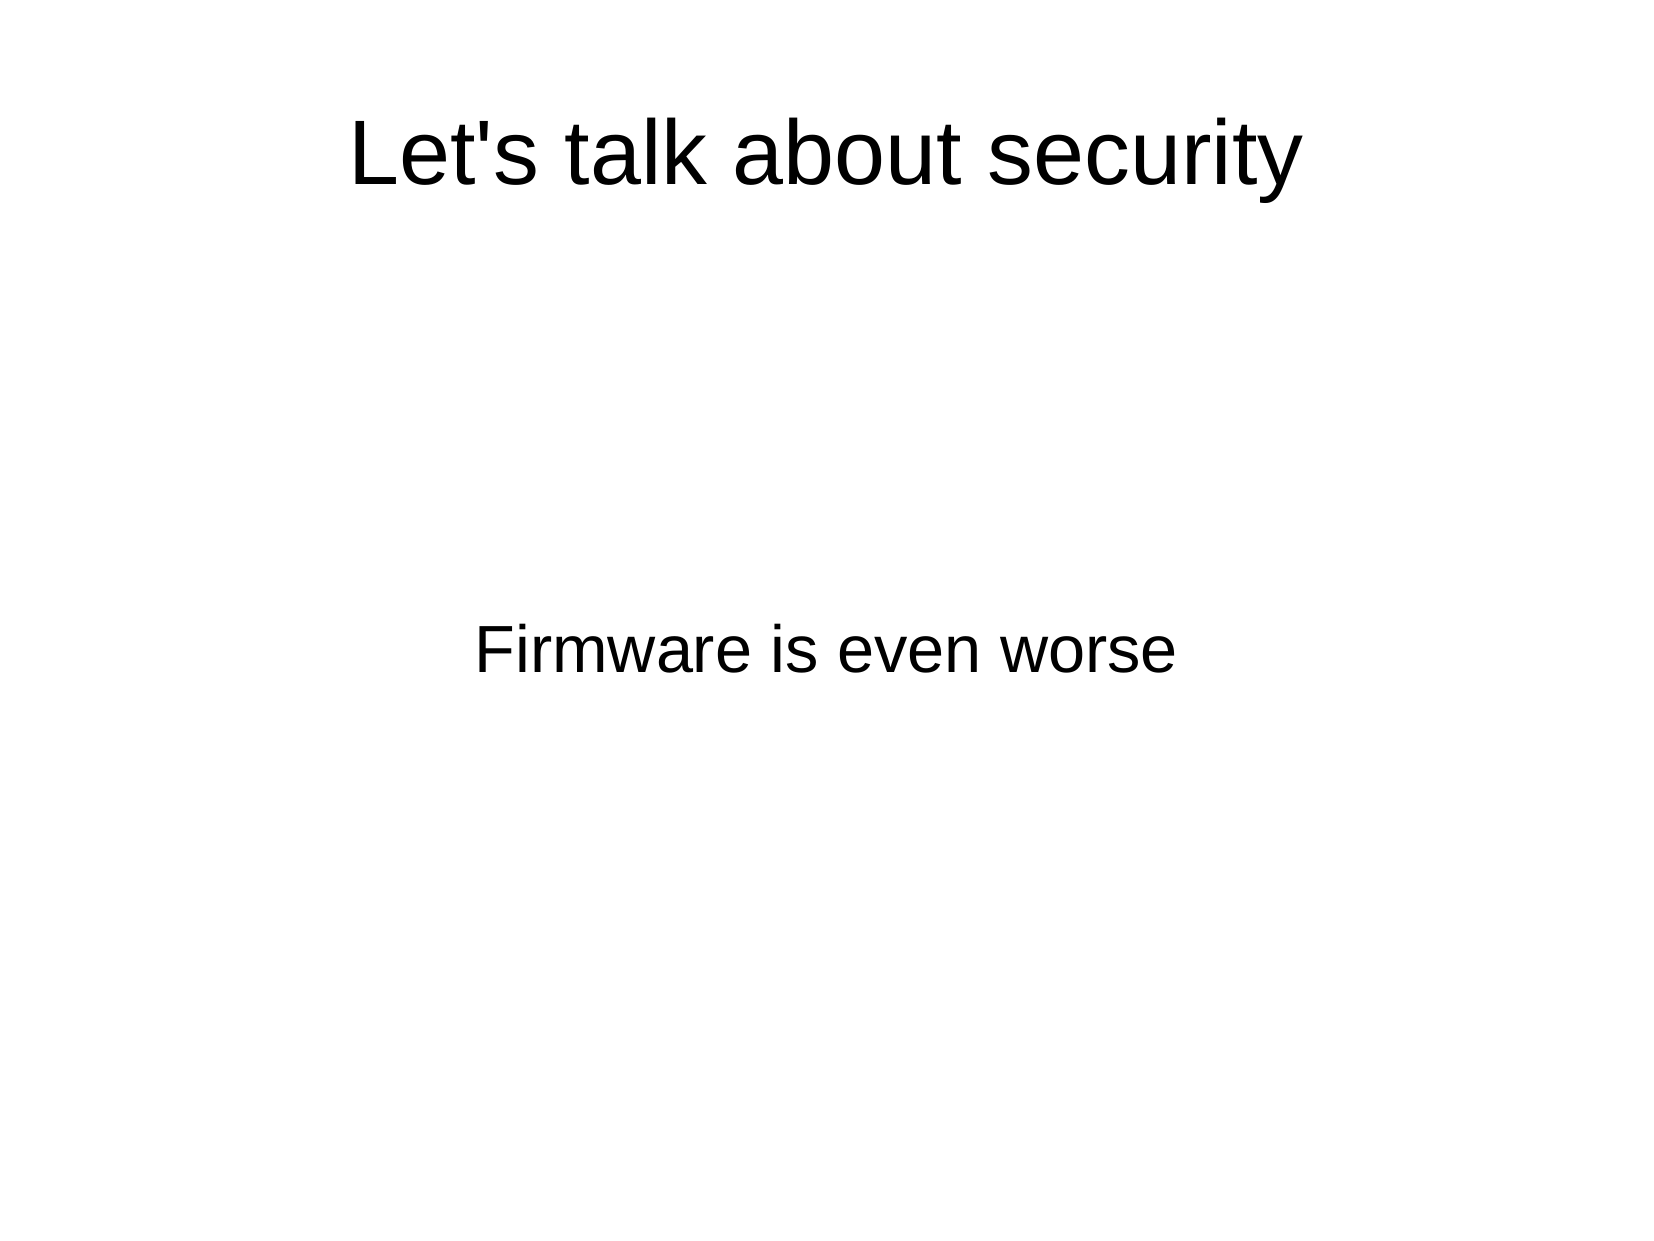

# Let's talk about security
Firmware is even worse